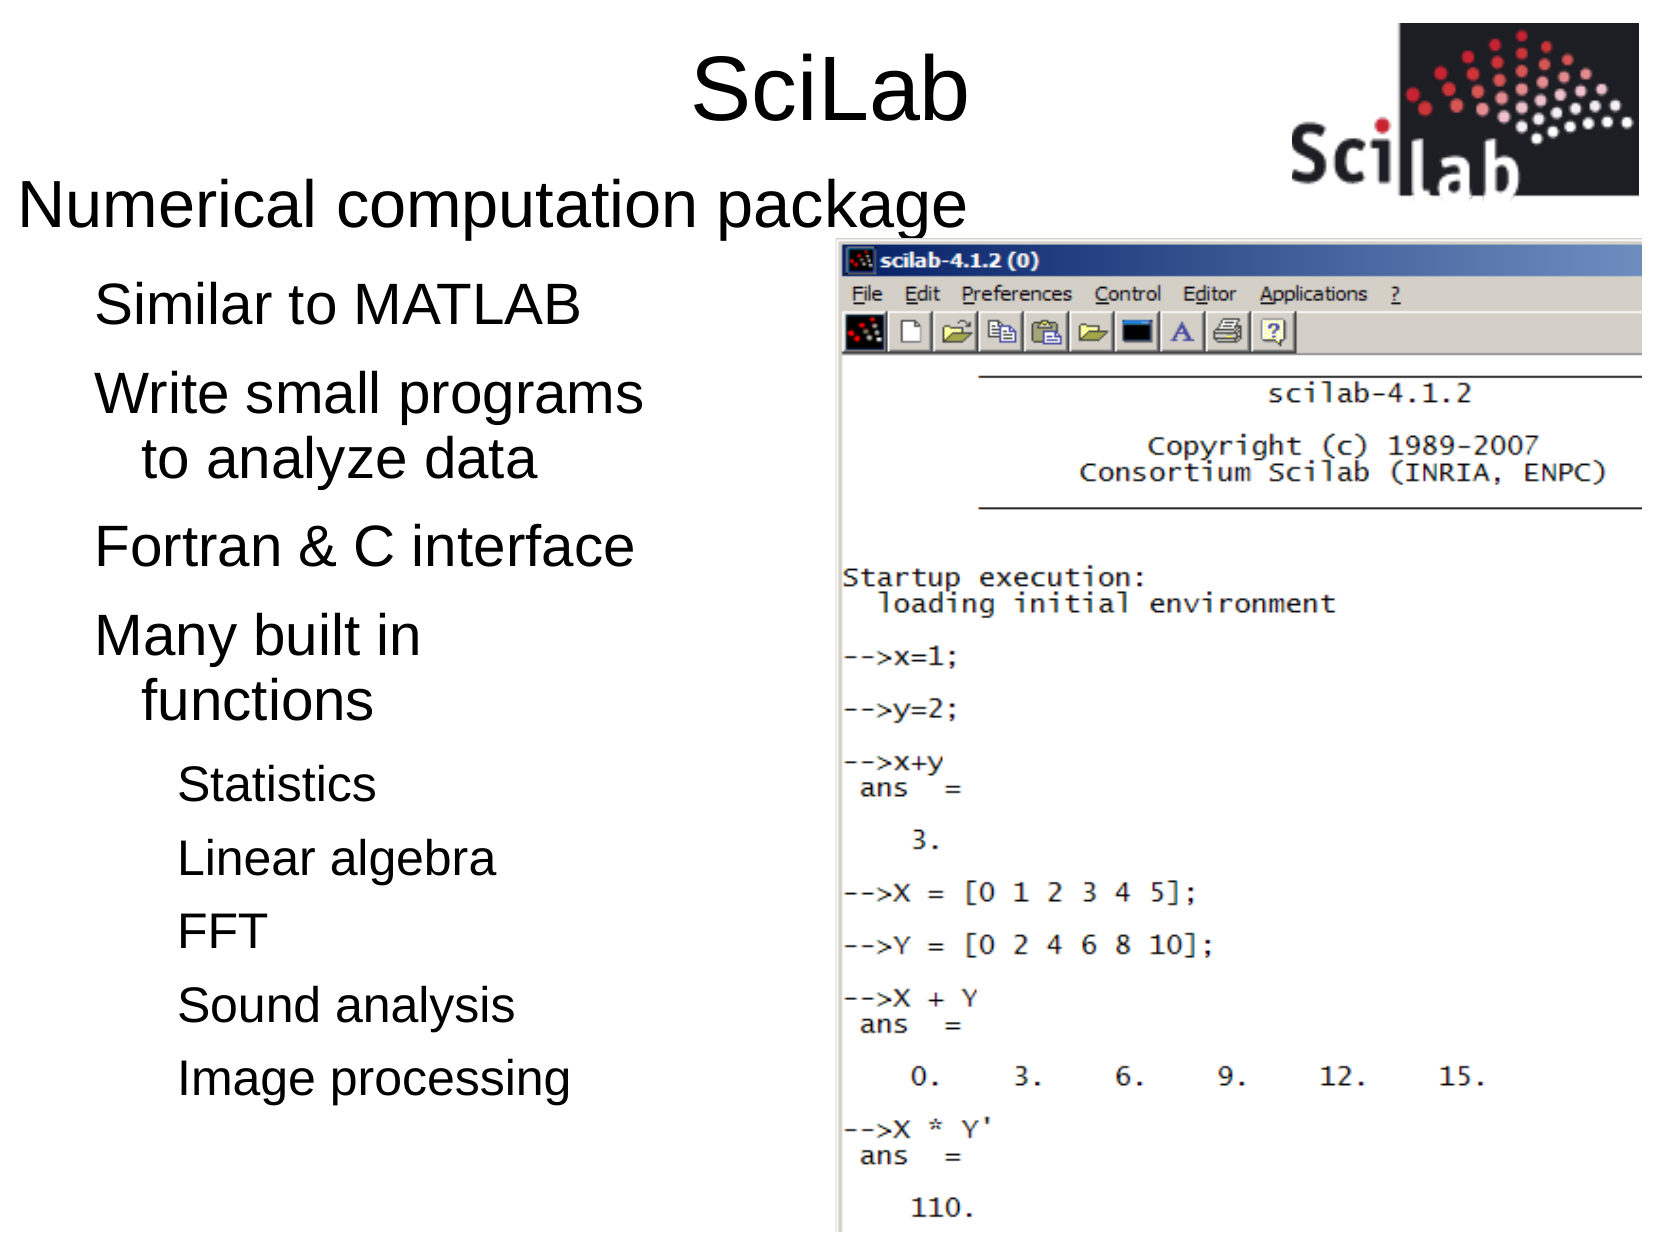

# SciLab
Numerical computation package
Similar to MATLAB
Write small programs
to analyze data
Fortran & C interface
Many built in
functions
Statistics
Linear algebra
FFT
Sound analysis
Image processing